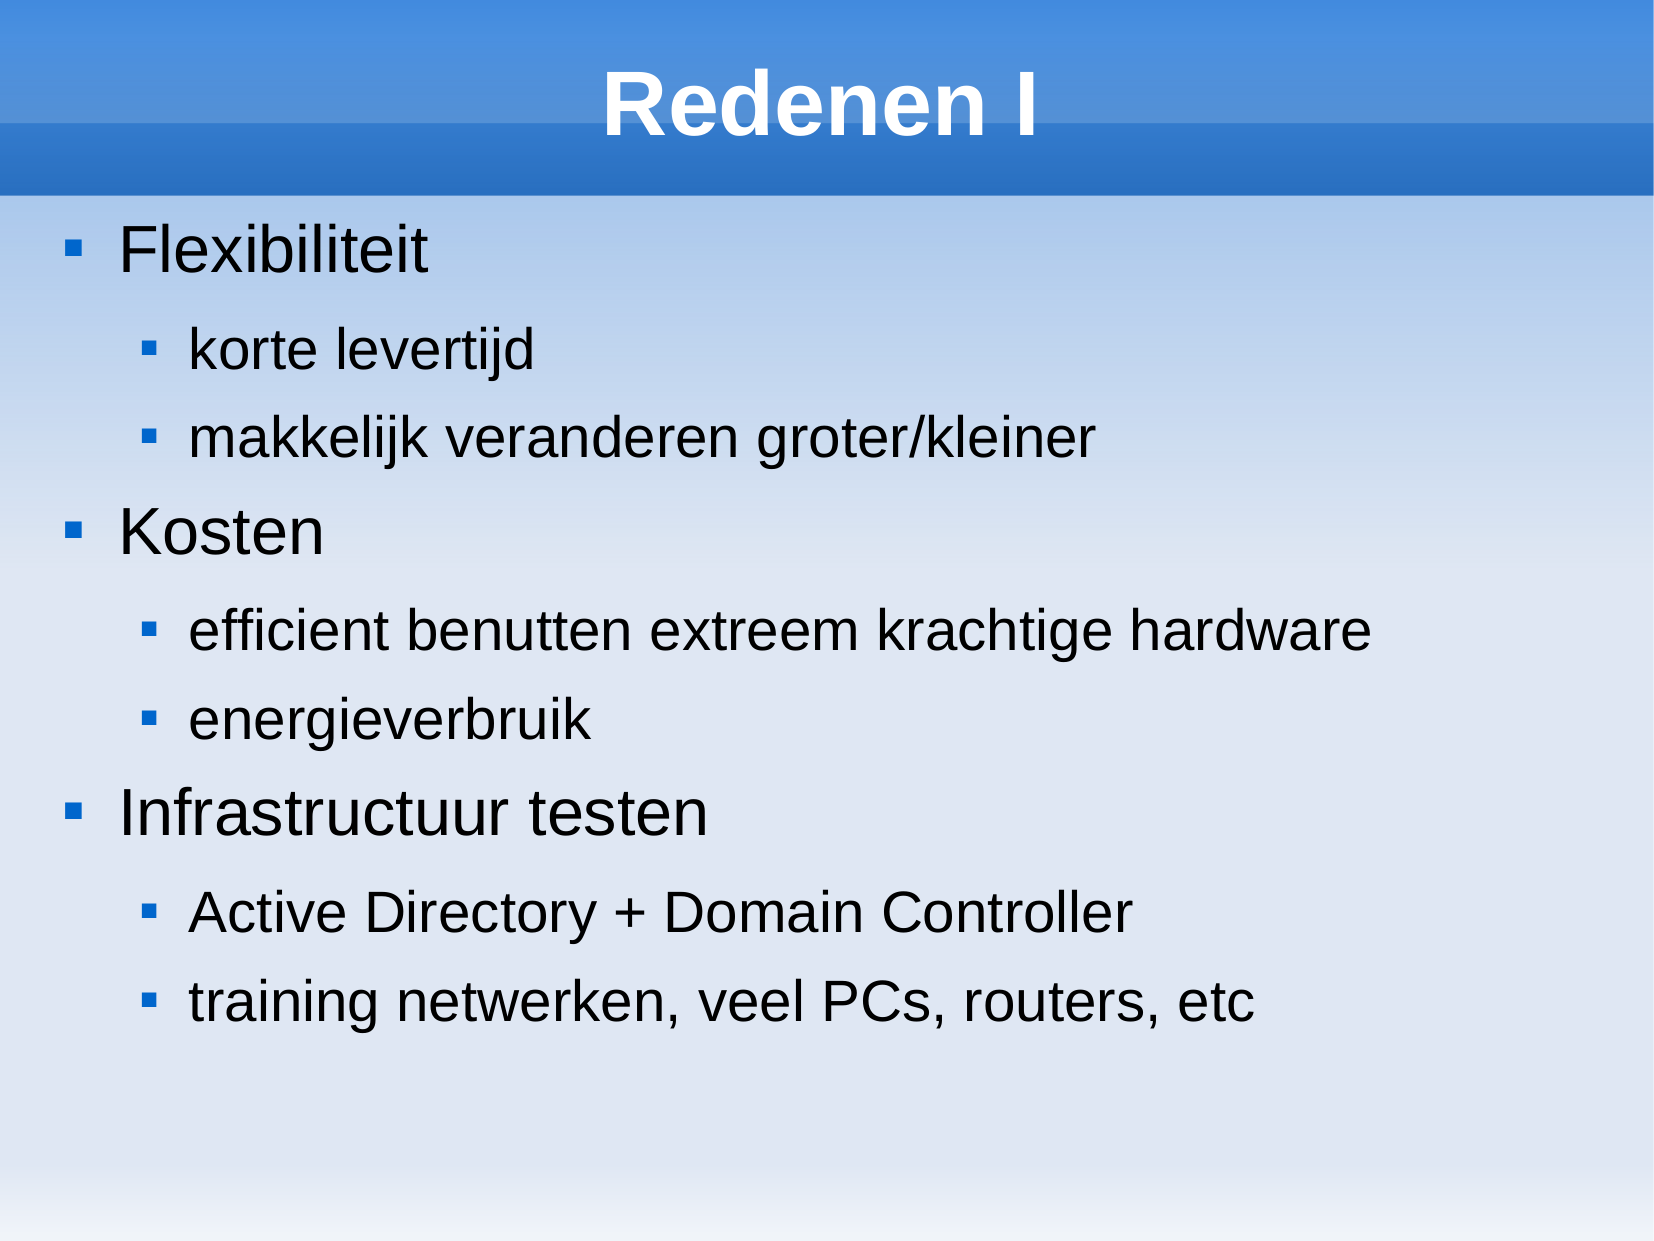

# Redenen I
Flexibiliteit
korte levertijd
makkelijk veranderen groter/kleiner
Kosten
efficient benutten extreem krachtige hardware
energieverbruik
Infrastructuur testen
Active Directory + Domain Controller
training netwerken, veel PCs, routers, etc